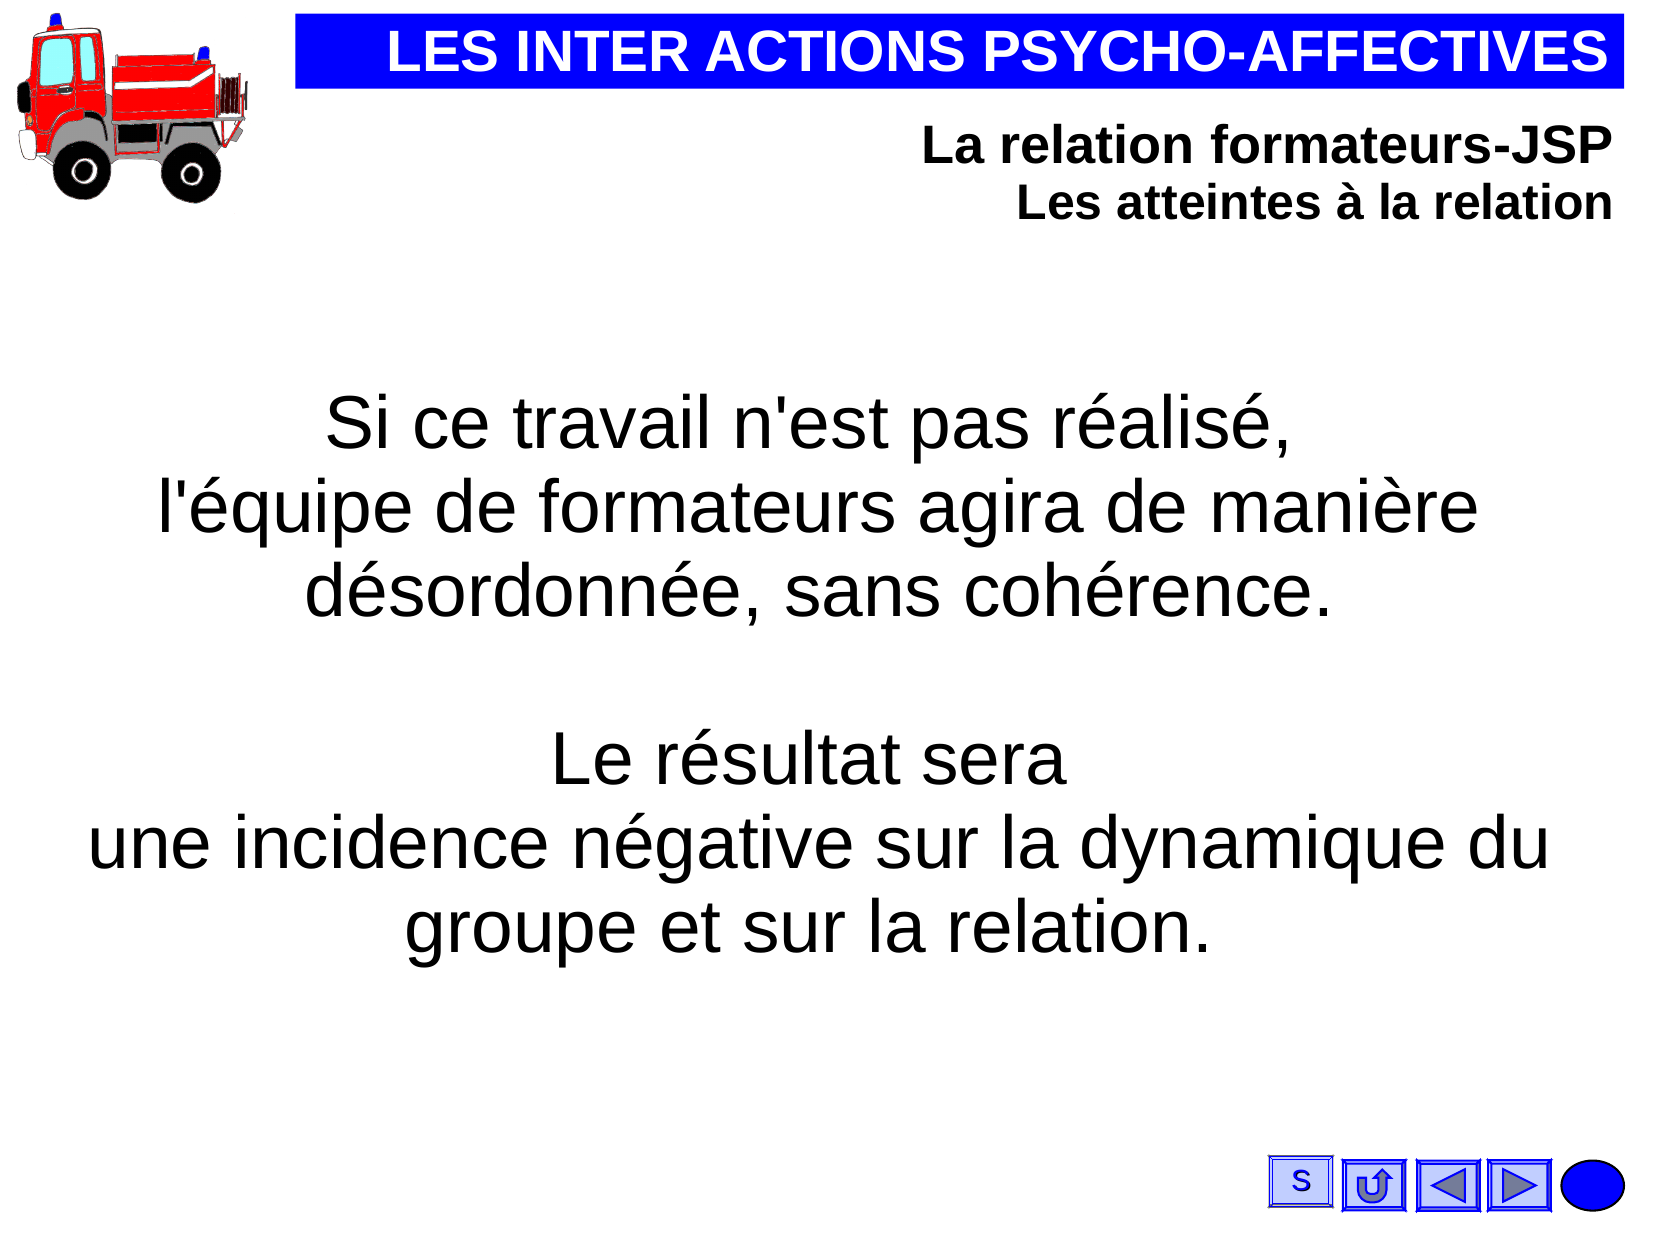

LES INTER ACTIONS PSYCHO-AFFECTIVES
La relation formateurs-JSP
Les atteintes à la relation
Si ce travail n'est pas réalisé,
l'équipe de formateurs agira de manière désordonnée, sans cohérence.
Le résultat sera
une incidence négative sur la dynamique du groupe et sur la relation.